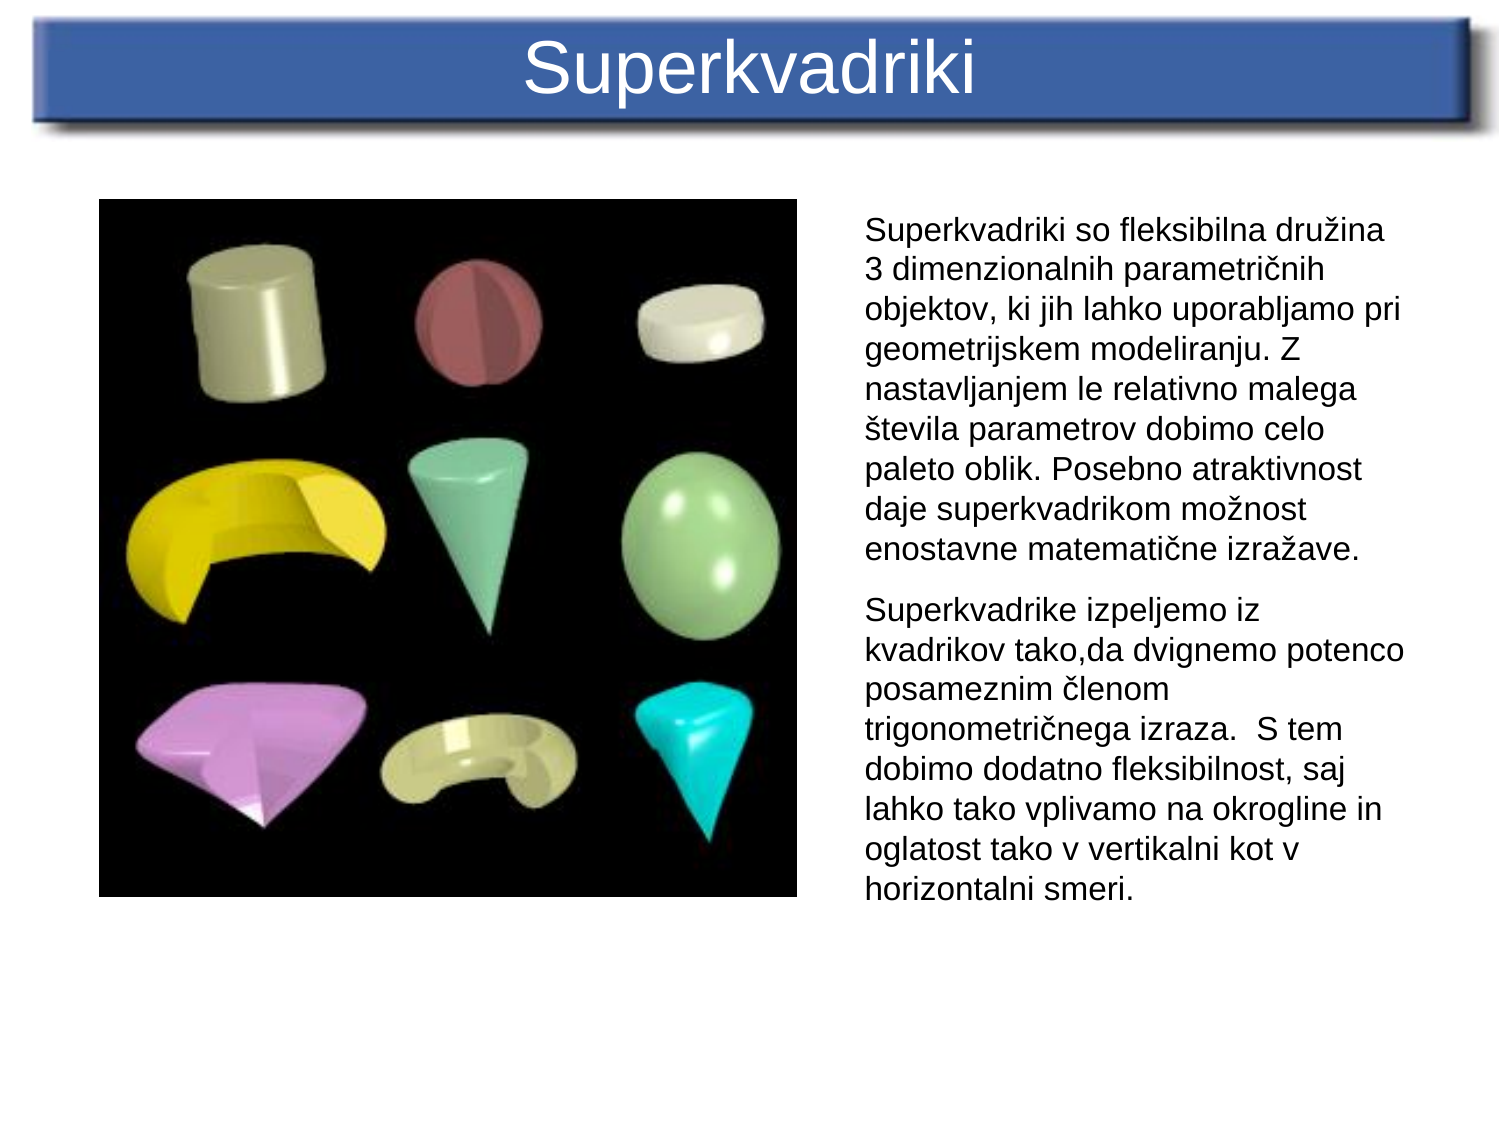

# Superkvadriki
Superkvadriki so fleksibilna družina 3 dimenzionalnih parametričnih objektov, ki jih lahko uporabljamo pri geometrijskem modeliranju. Z nastavljanjem le relativno malega števila parametrov dobimo celo paleto oblik. Posebno atraktivnost  daje superkvadrikom možnost enostavne matematične izražave.
Superkvadrike izpeljemo iz kvadrikov tako,da dvignemo potenco posameznim členom trigonometričnega izraza.  S tem dobimo dodatno fleksibilnost, saj lahko tako vplivamo na okrogline in oglatost tako v vertikalni kot v horizontalni smeri.